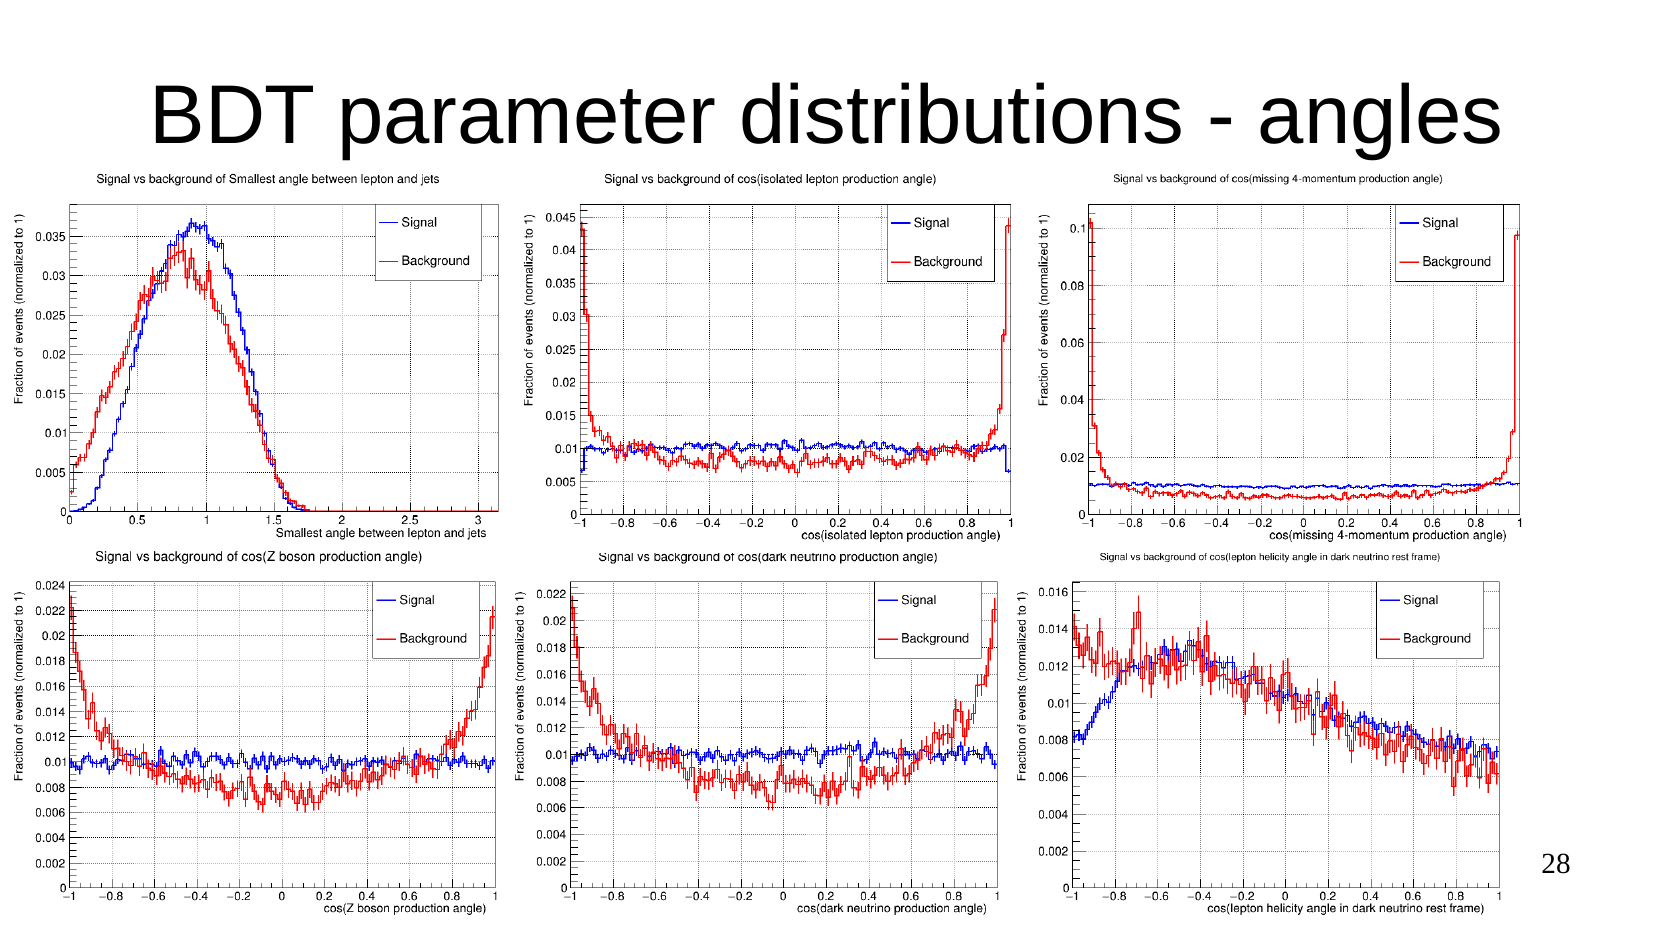

# BDT parameter distributions - angles
28